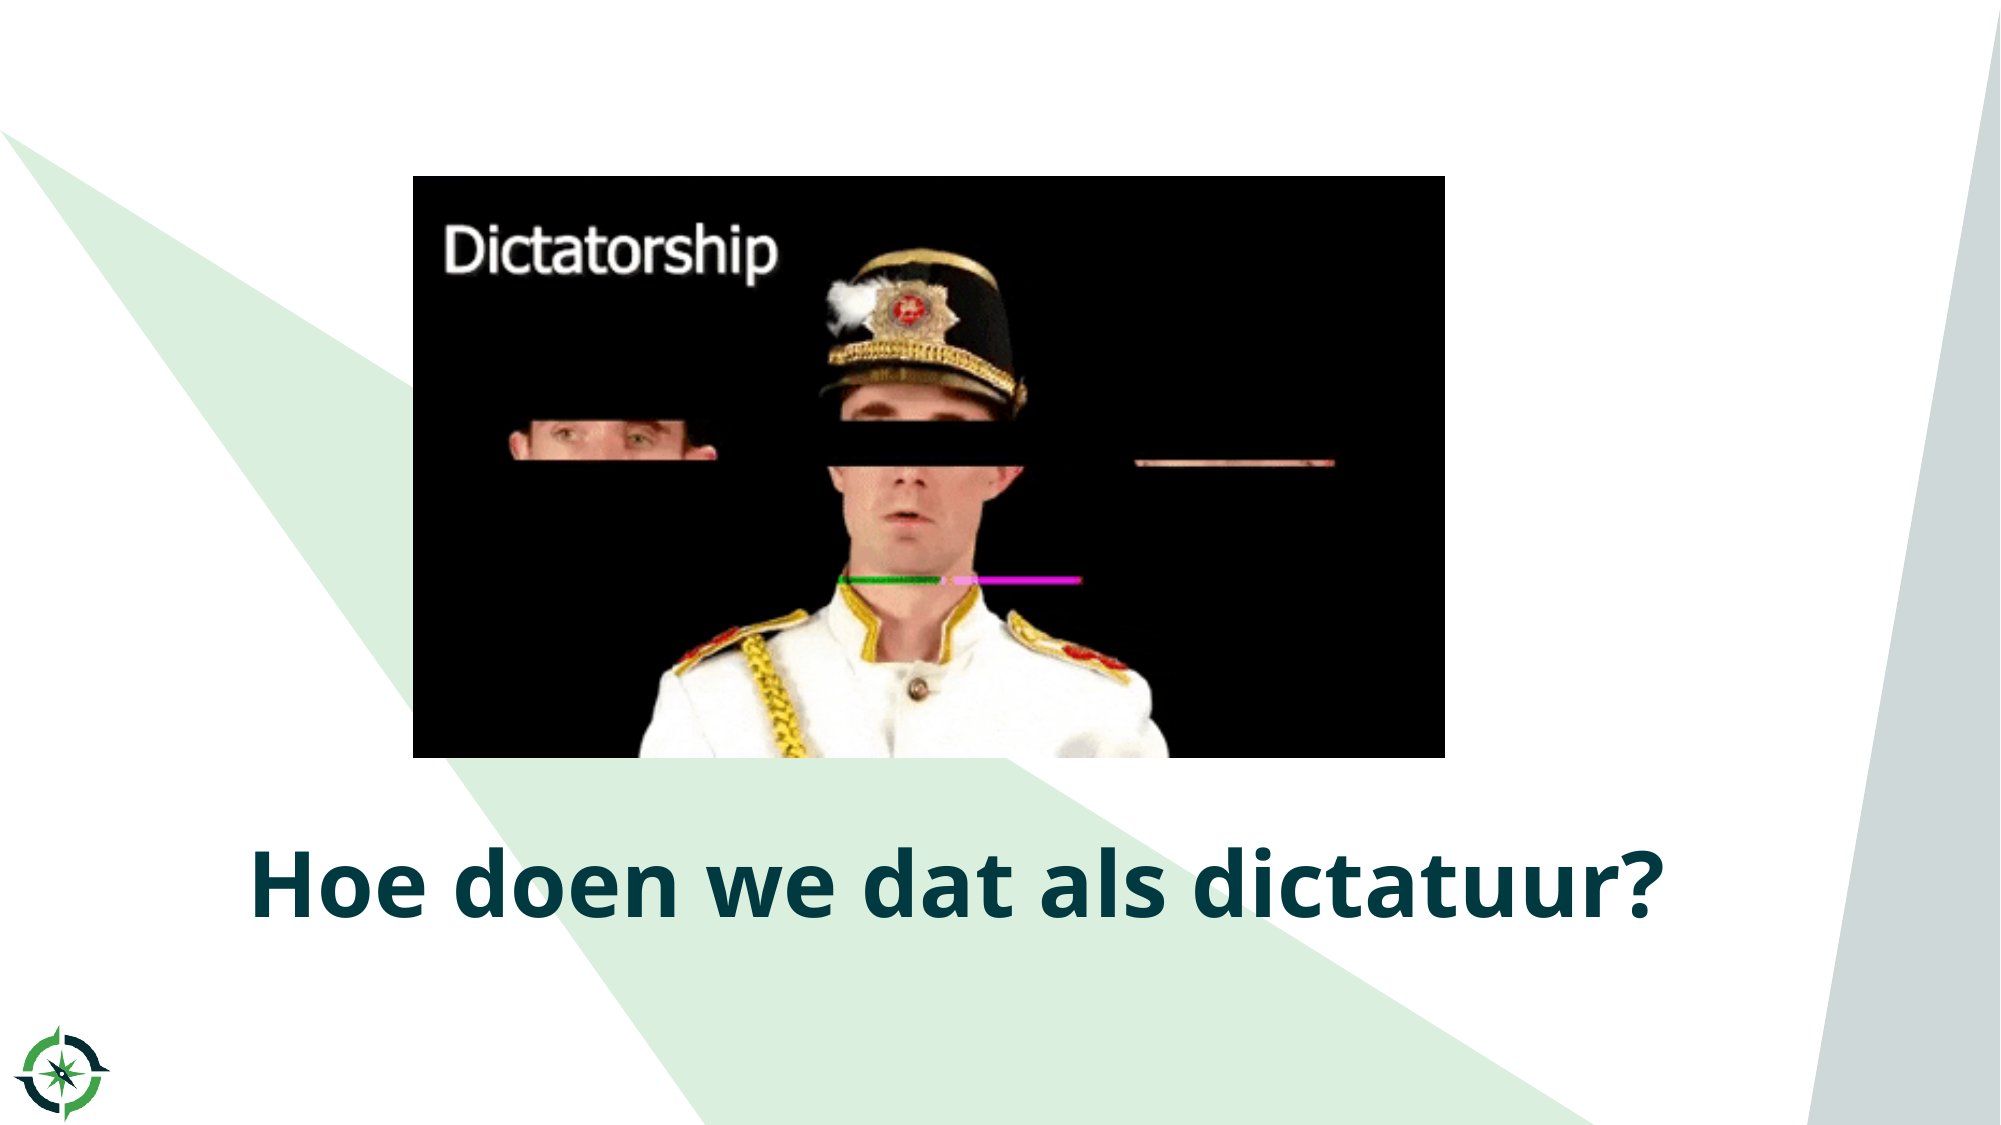

# Hoe doen we dat als dictatuur?